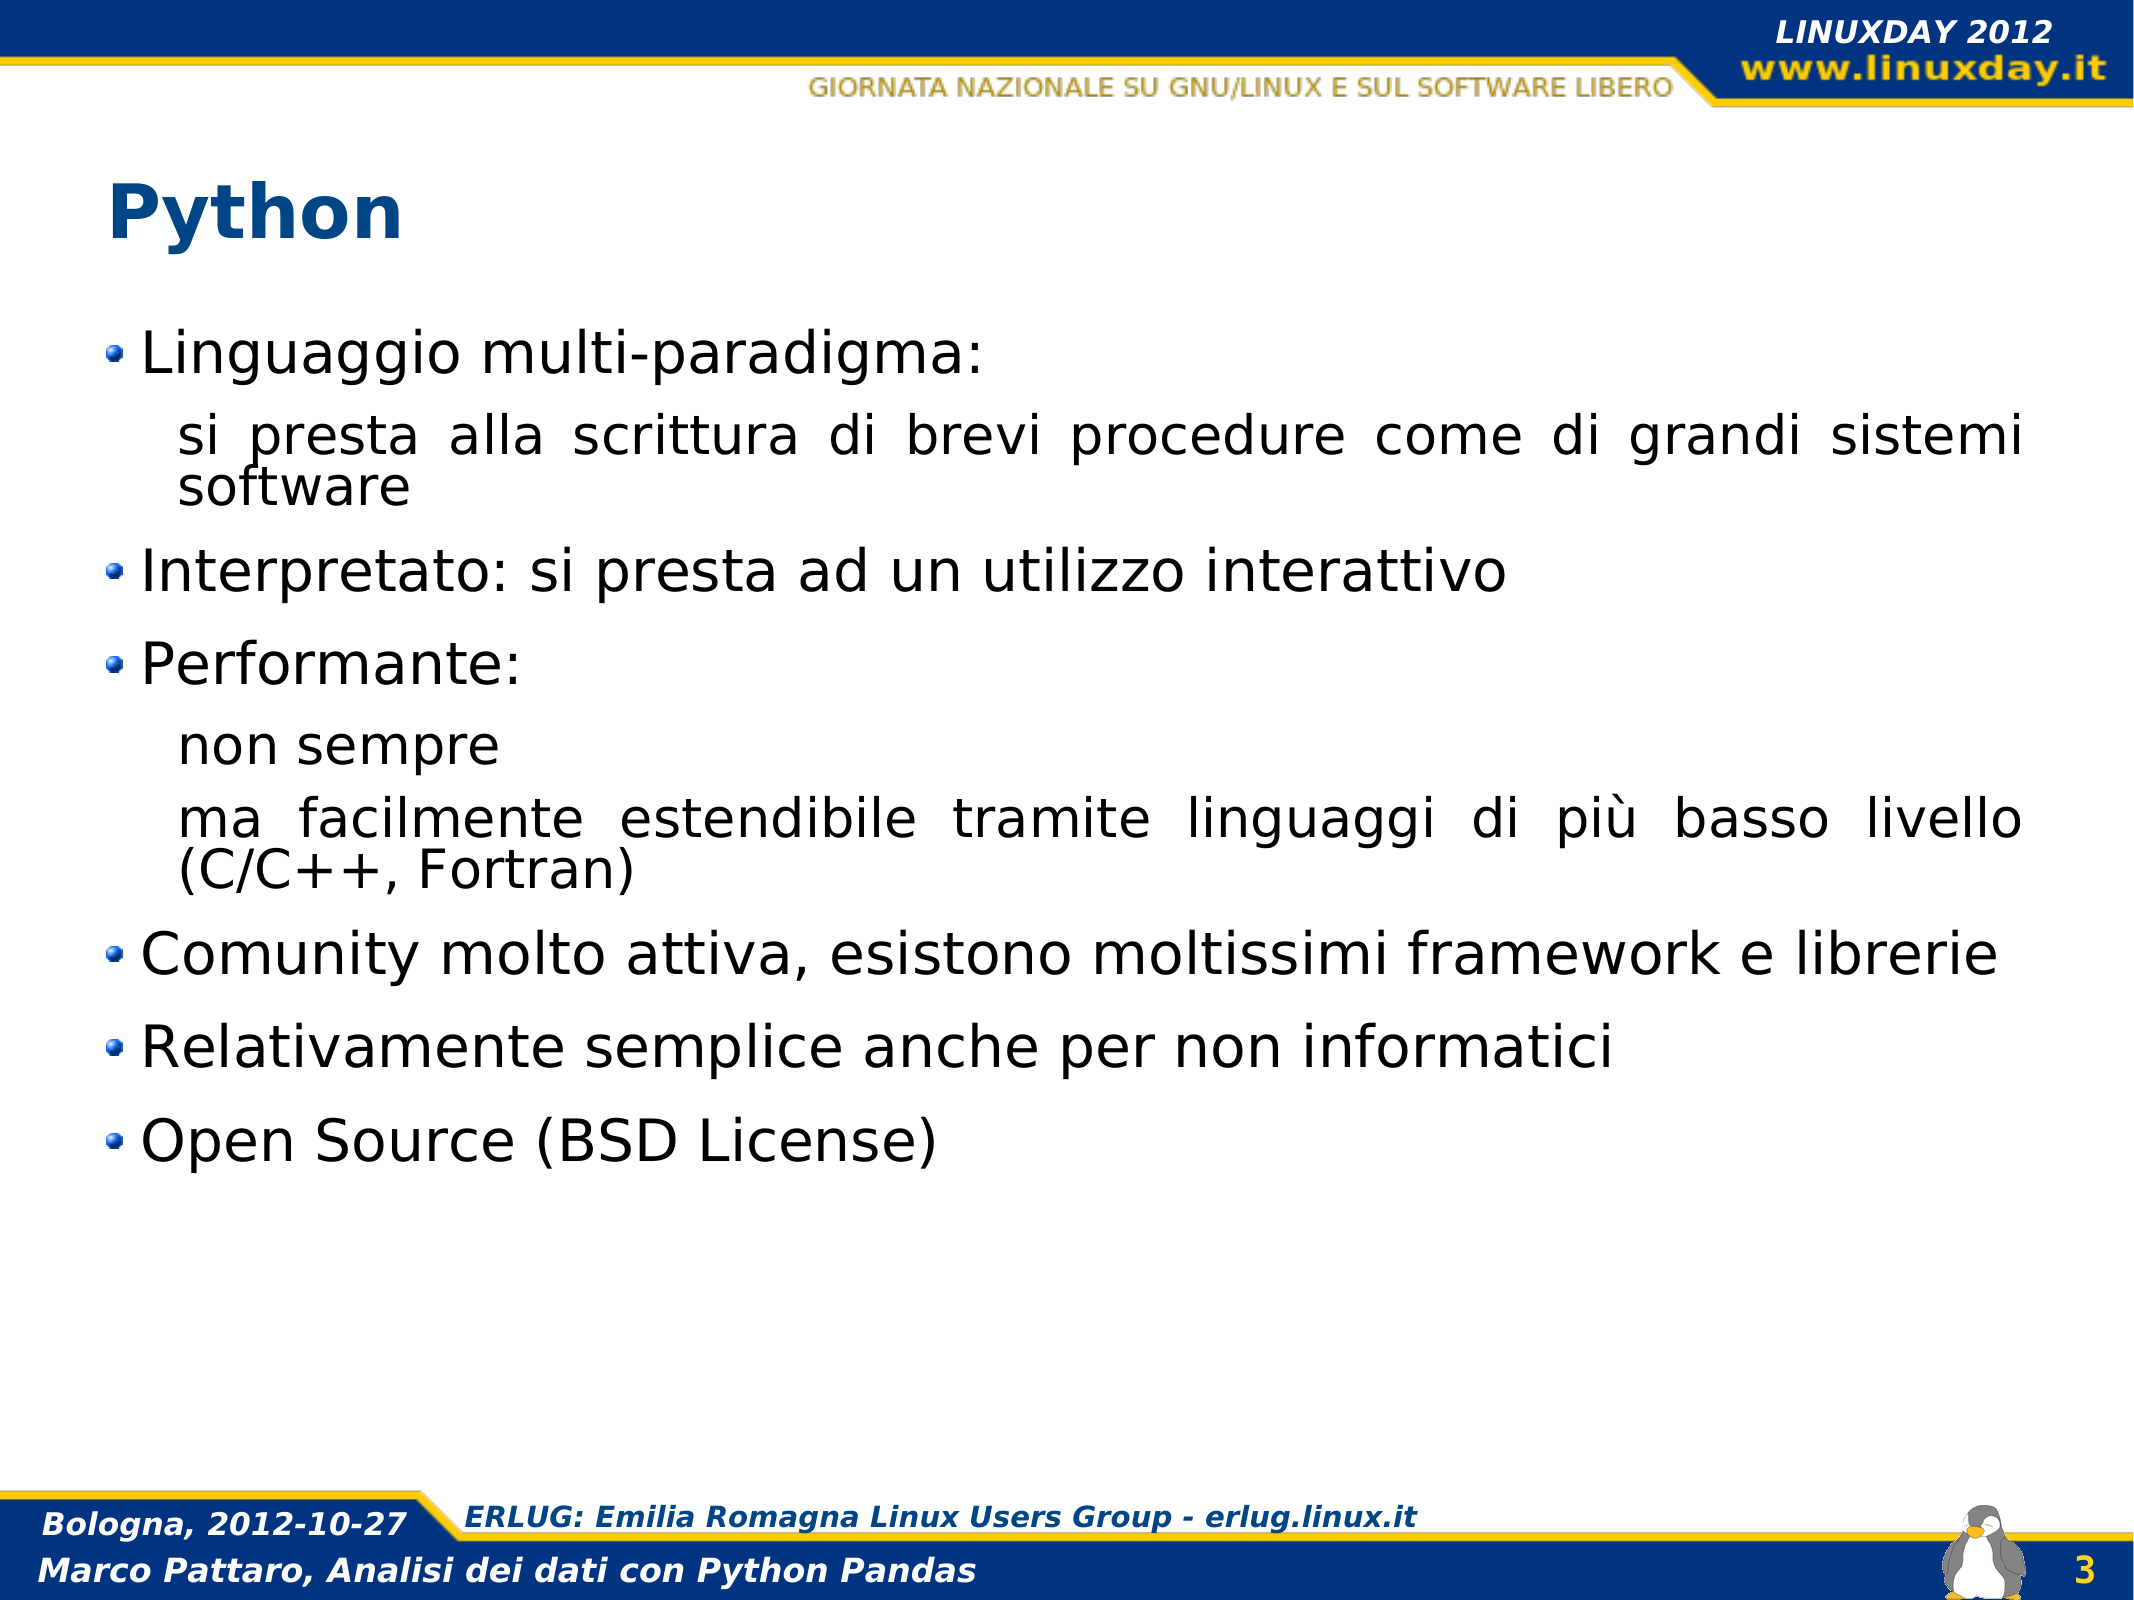

# Python
 Linguaggio multi-paradigma:
si presta alla scrittura di brevi procedure come di grandi sistemi software
 Interpretato: si presta ad un utilizzo interattivo
 Performante:
non sempre
ma facilmente estendibile tramite linguaggi di più basso livello (C/C++, Fortran)
 Comunity molto attiva, esistono moltissimi framework e librerie
 Relativamente semplice anche per non informatici
 Open Source (BSD License)